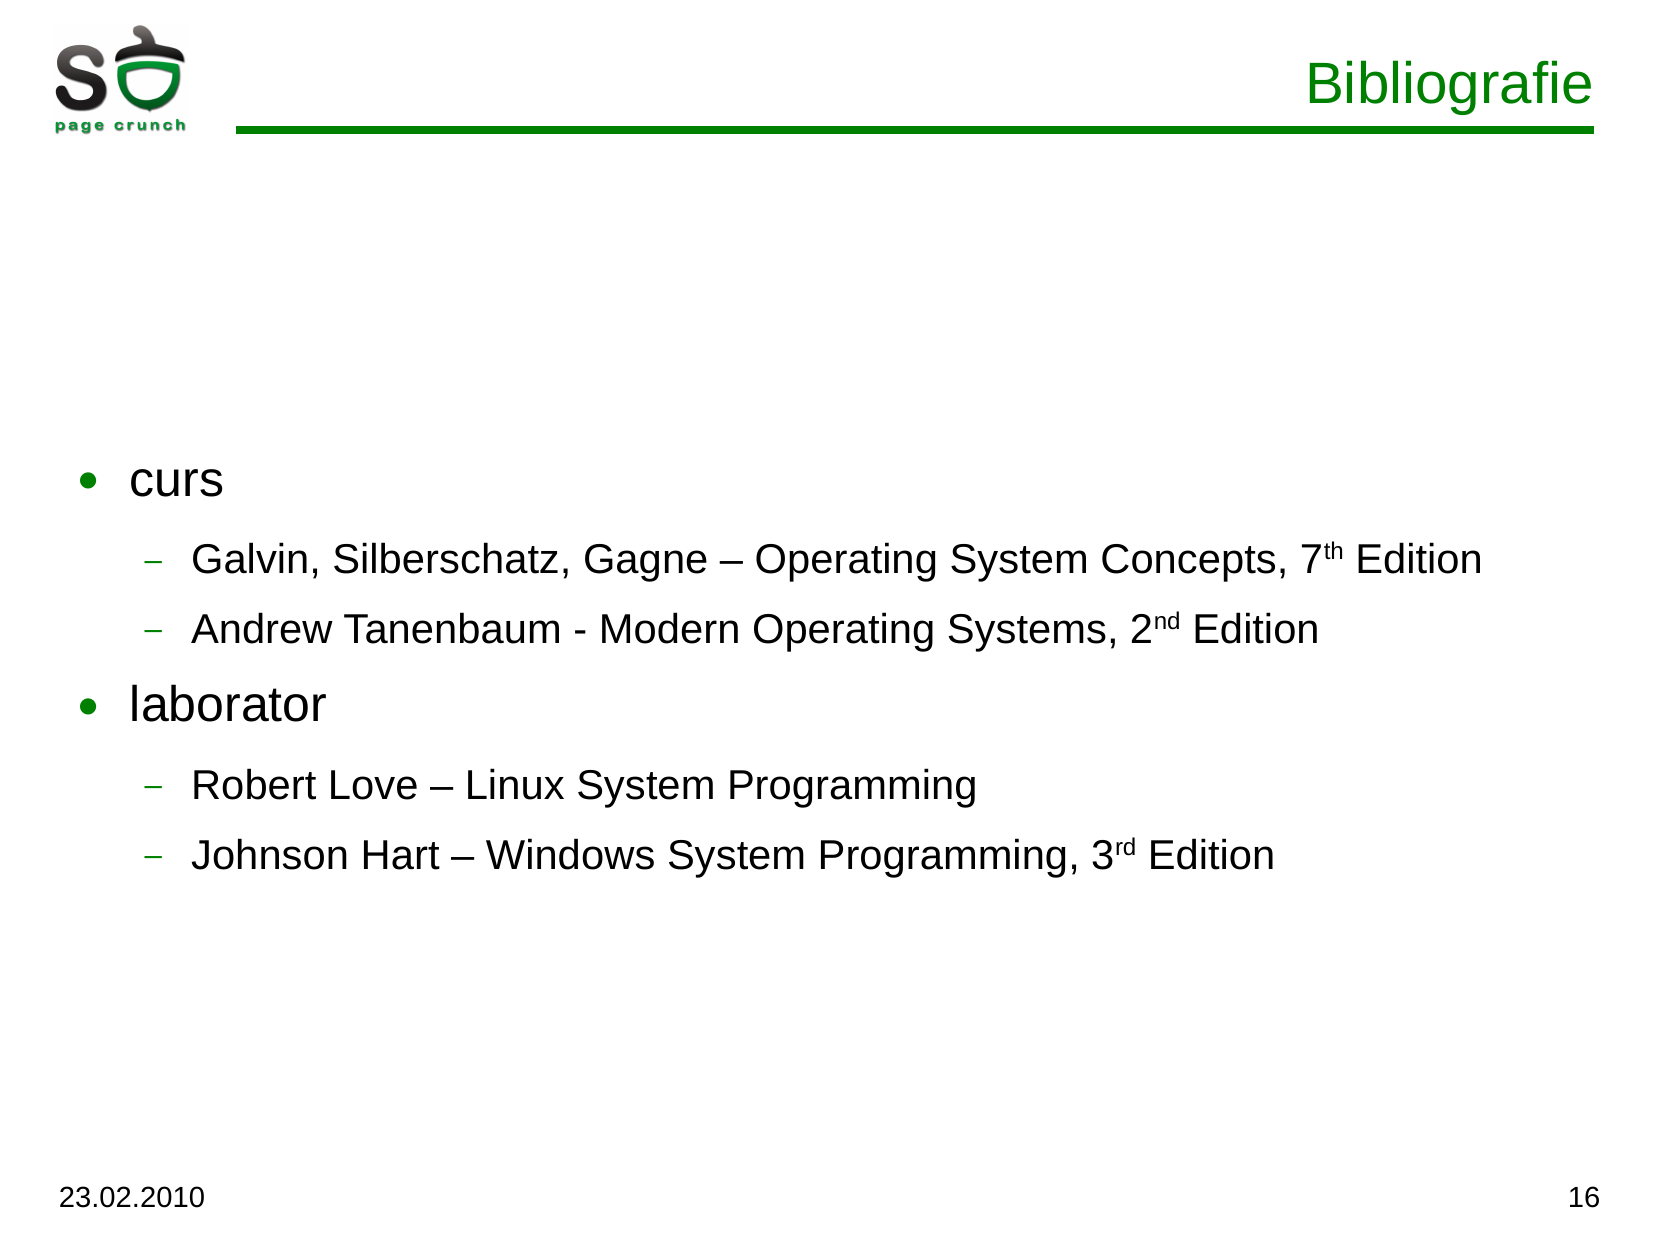

# Bibliografie
curs
Galvin, Silberschatz, Gagne – Operating System Concepts, 7th Edition
Andrew Tanenbaum - Modern Operating Systems, 2nd Edition
laborator
Robert Love – Linux System Programming
Johnson Hart – Windows System Programming, 3rd Edition
23.02.2010
16